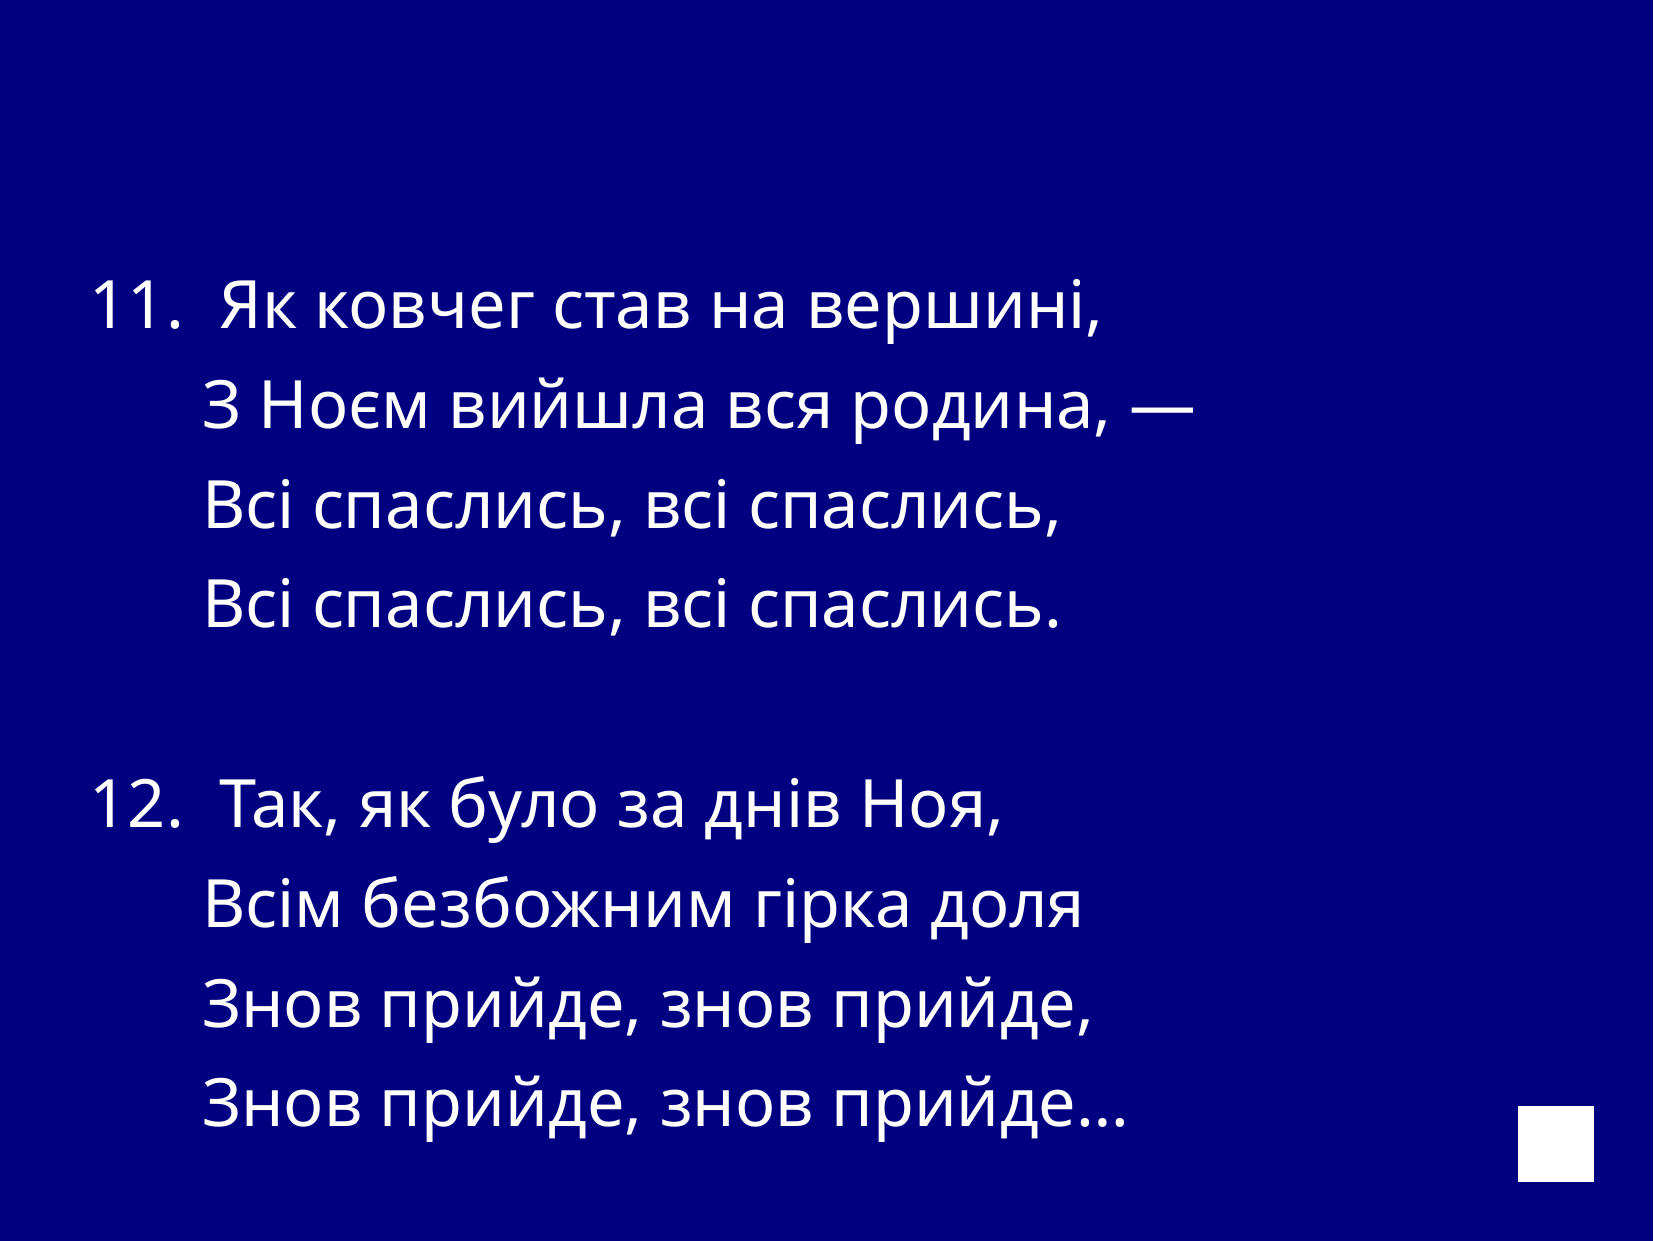

11.	 Як ковчег став на вершині,
	З Ноєм вийшла вся родина, ―
	Всі спаслись, всі спаслись,
	Всі спаслись, всі спаслись.
12.	 Так, як було за днів Ноя,
	Всім безбожним гірка доля
	Знов прийде, знов прийде,
	Знов прийде, знов прийде…